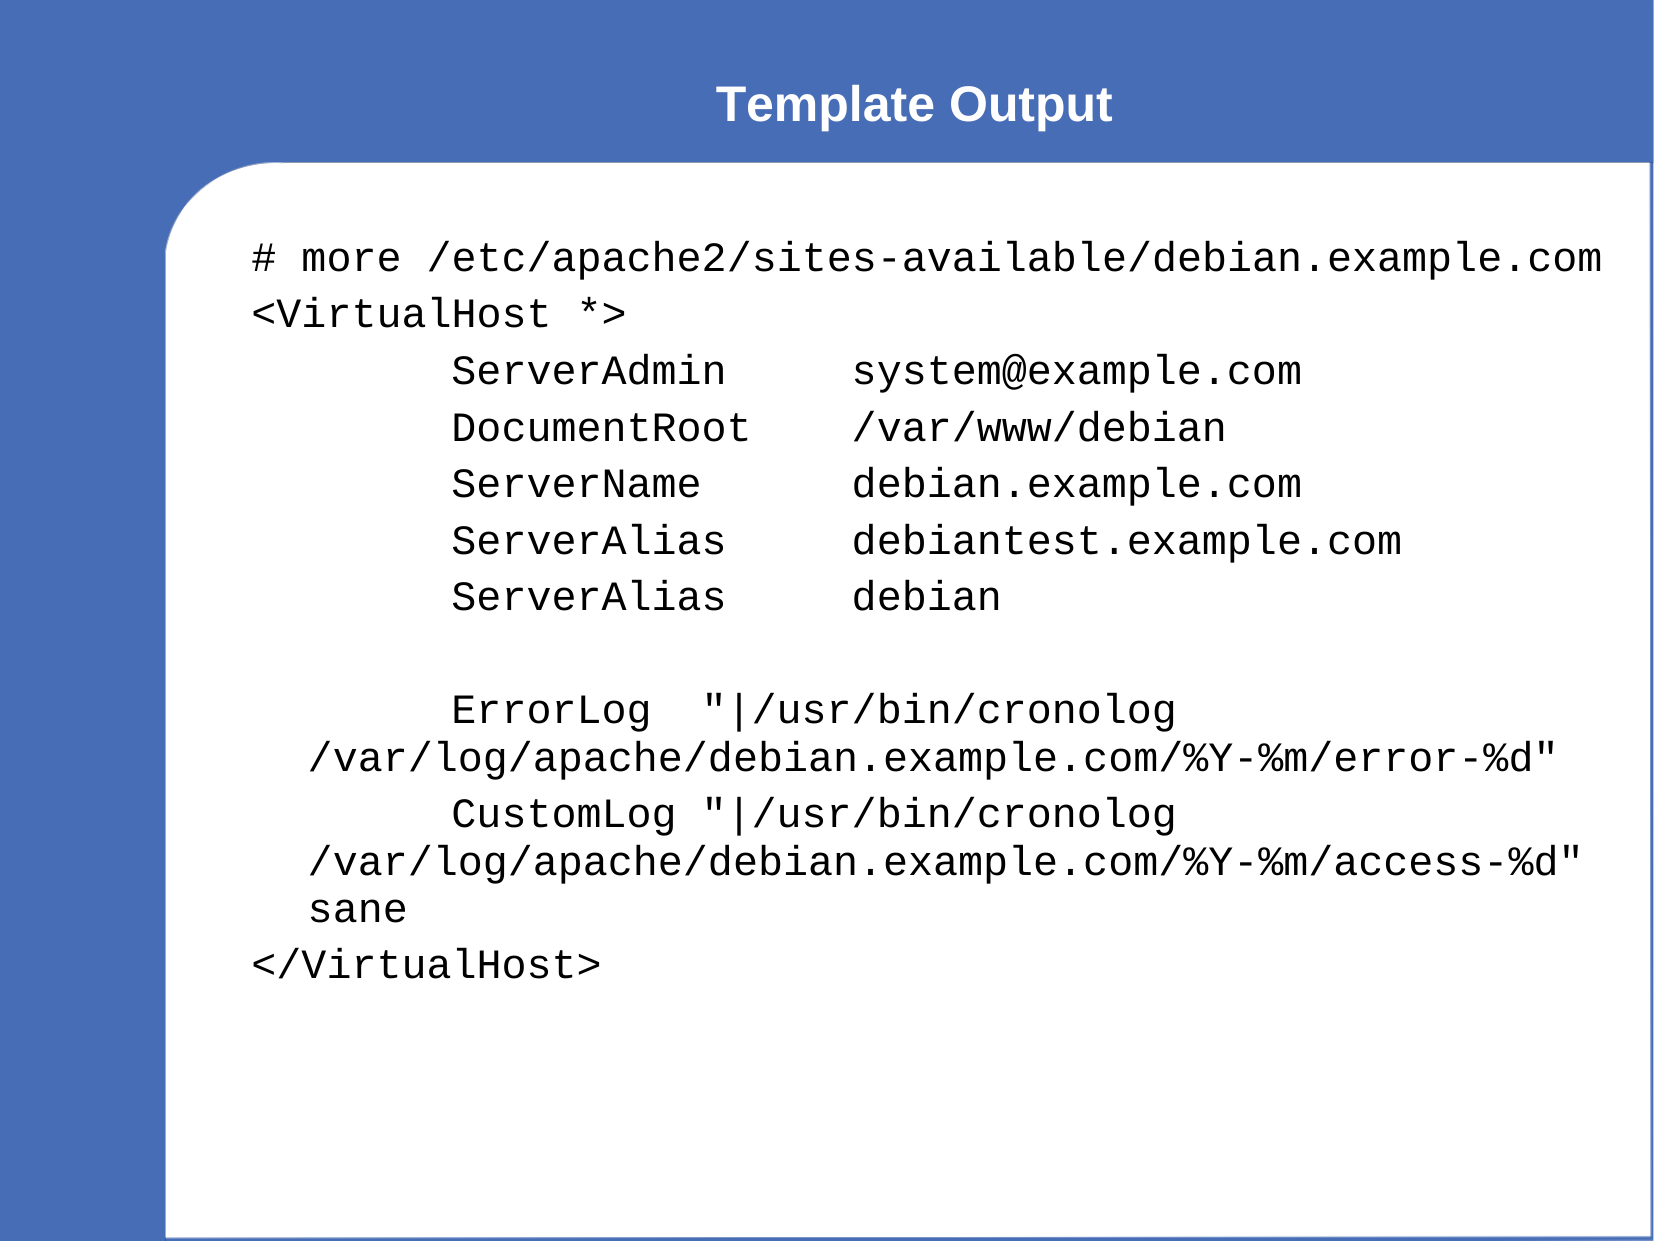

# Template Output
# more /etc/apache2/sites-available/debian.example.com
<VirtualHost *>
 ServerAdmin system@example.com
 DocumentRoot /var/www/debian
 ServerName debian.example.com
 ServerAlias debiantest.example.com
 ServerAlias debian
 ErrorLog "|/usr/bin/cronolog /var/log/apache/debian.example.com/%Y-%m/error-%d"
 CustomLog "|/usr/bin/cronolog /var/log/apache/debian.example.com/%Y-%m/access-%d" sane
</VirtualHost>